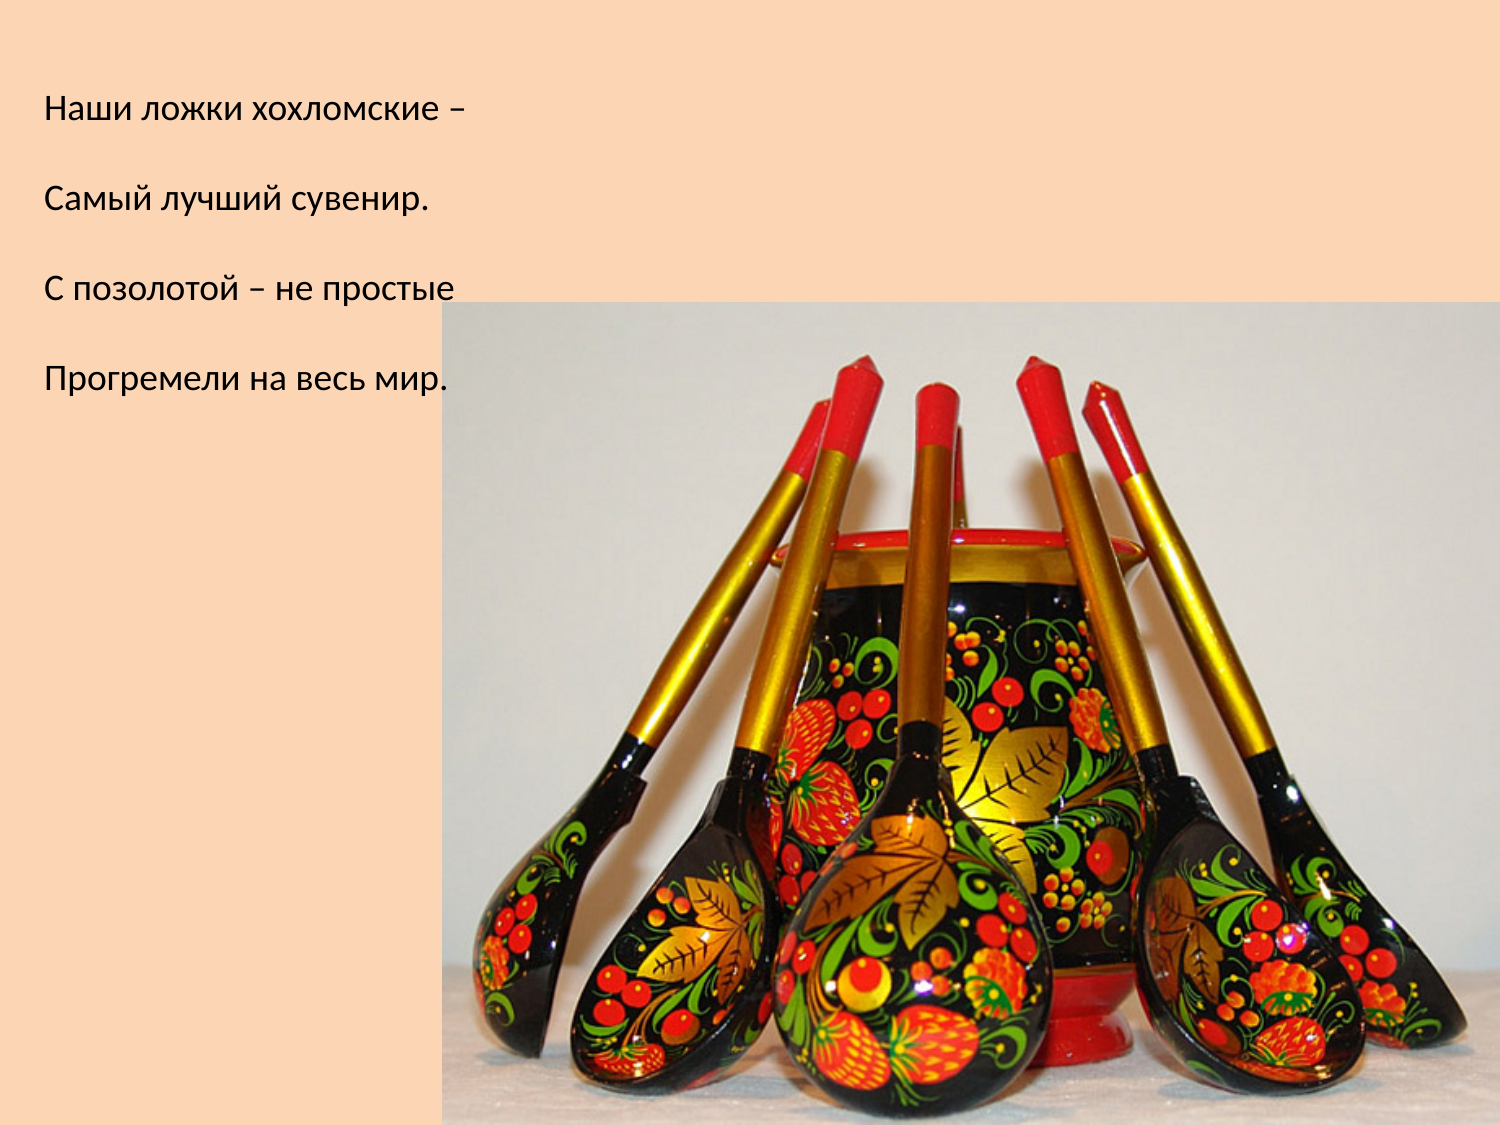

Наши ложки хохломские –
Самый лучший сувенир.
С позолотой – не простые
Прогремели на весь мир.